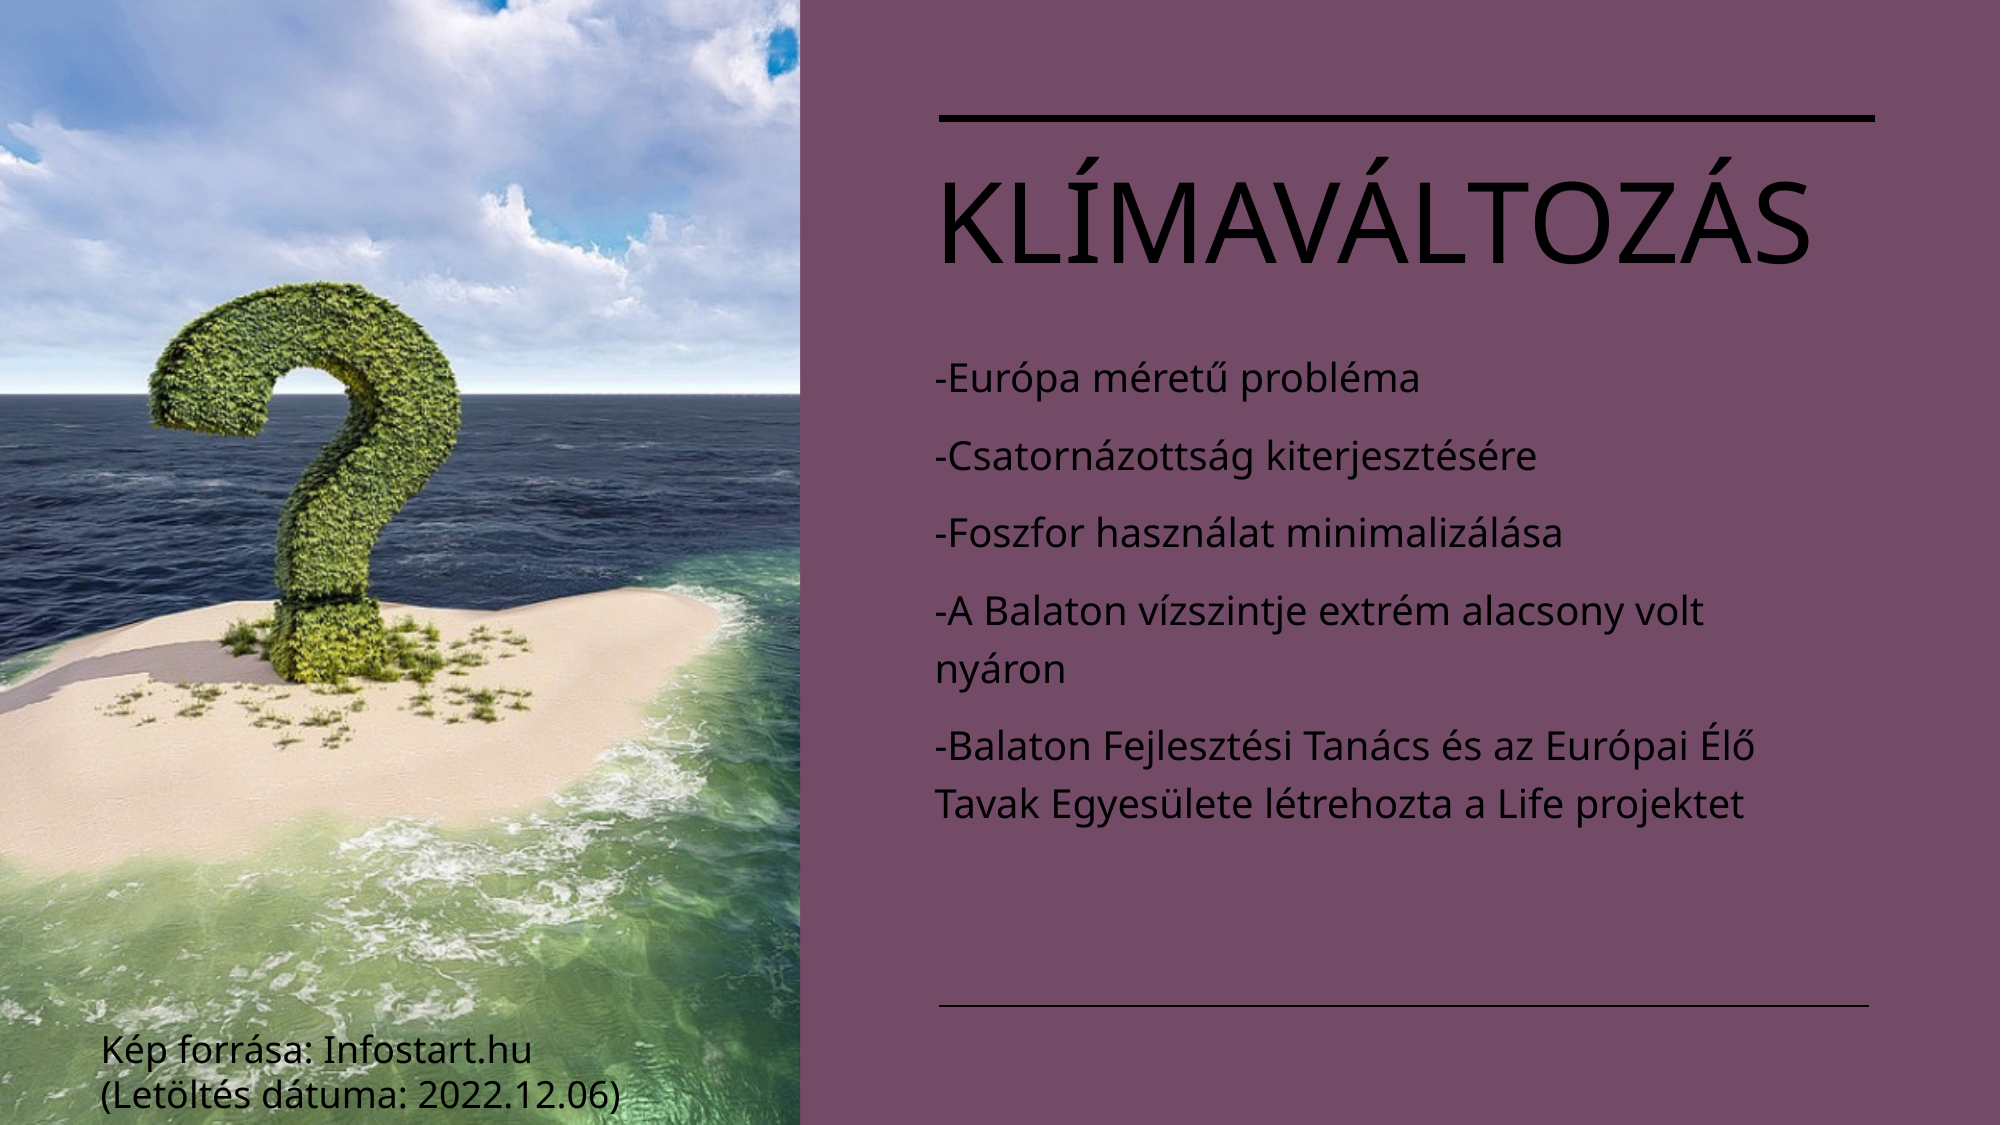

# Klímaváltozás
-Európa méretű probléma
-Csatornázottság kiterjesztésére
-Foszfor használat minimalizálása
-A Balaton vízszintje extrém alacsony volt nyáron
-Balaton Fejlesztési Tanács és az Európai Élő Tavak Egyesülete létrehozta a Life projektet
Kép forrása: Infostart.hu (Letöltés dátuma: 2022.12.06)